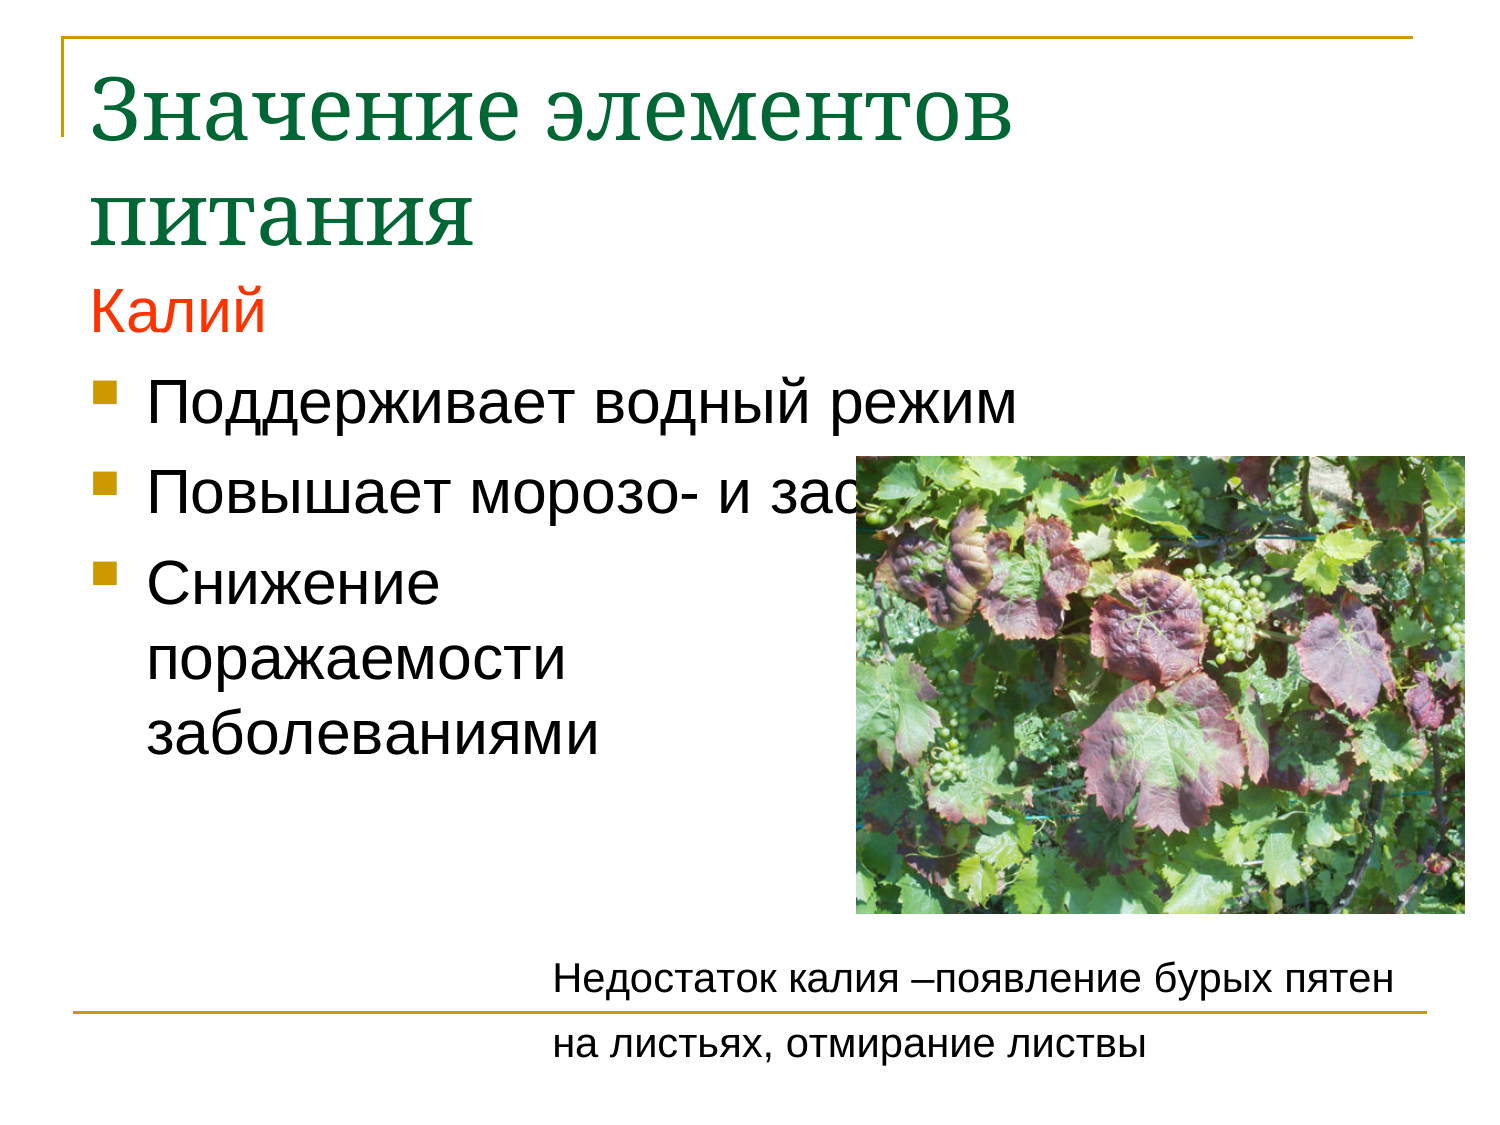

# Значение элементов питания
Калий
Поддерживает водный режим
Повышает морозо- и засухоустойчивость
Снижение
поражаемости
заболеваниями
Недостаток калия –появление бурых пятен
на листьях, отмирание листвы